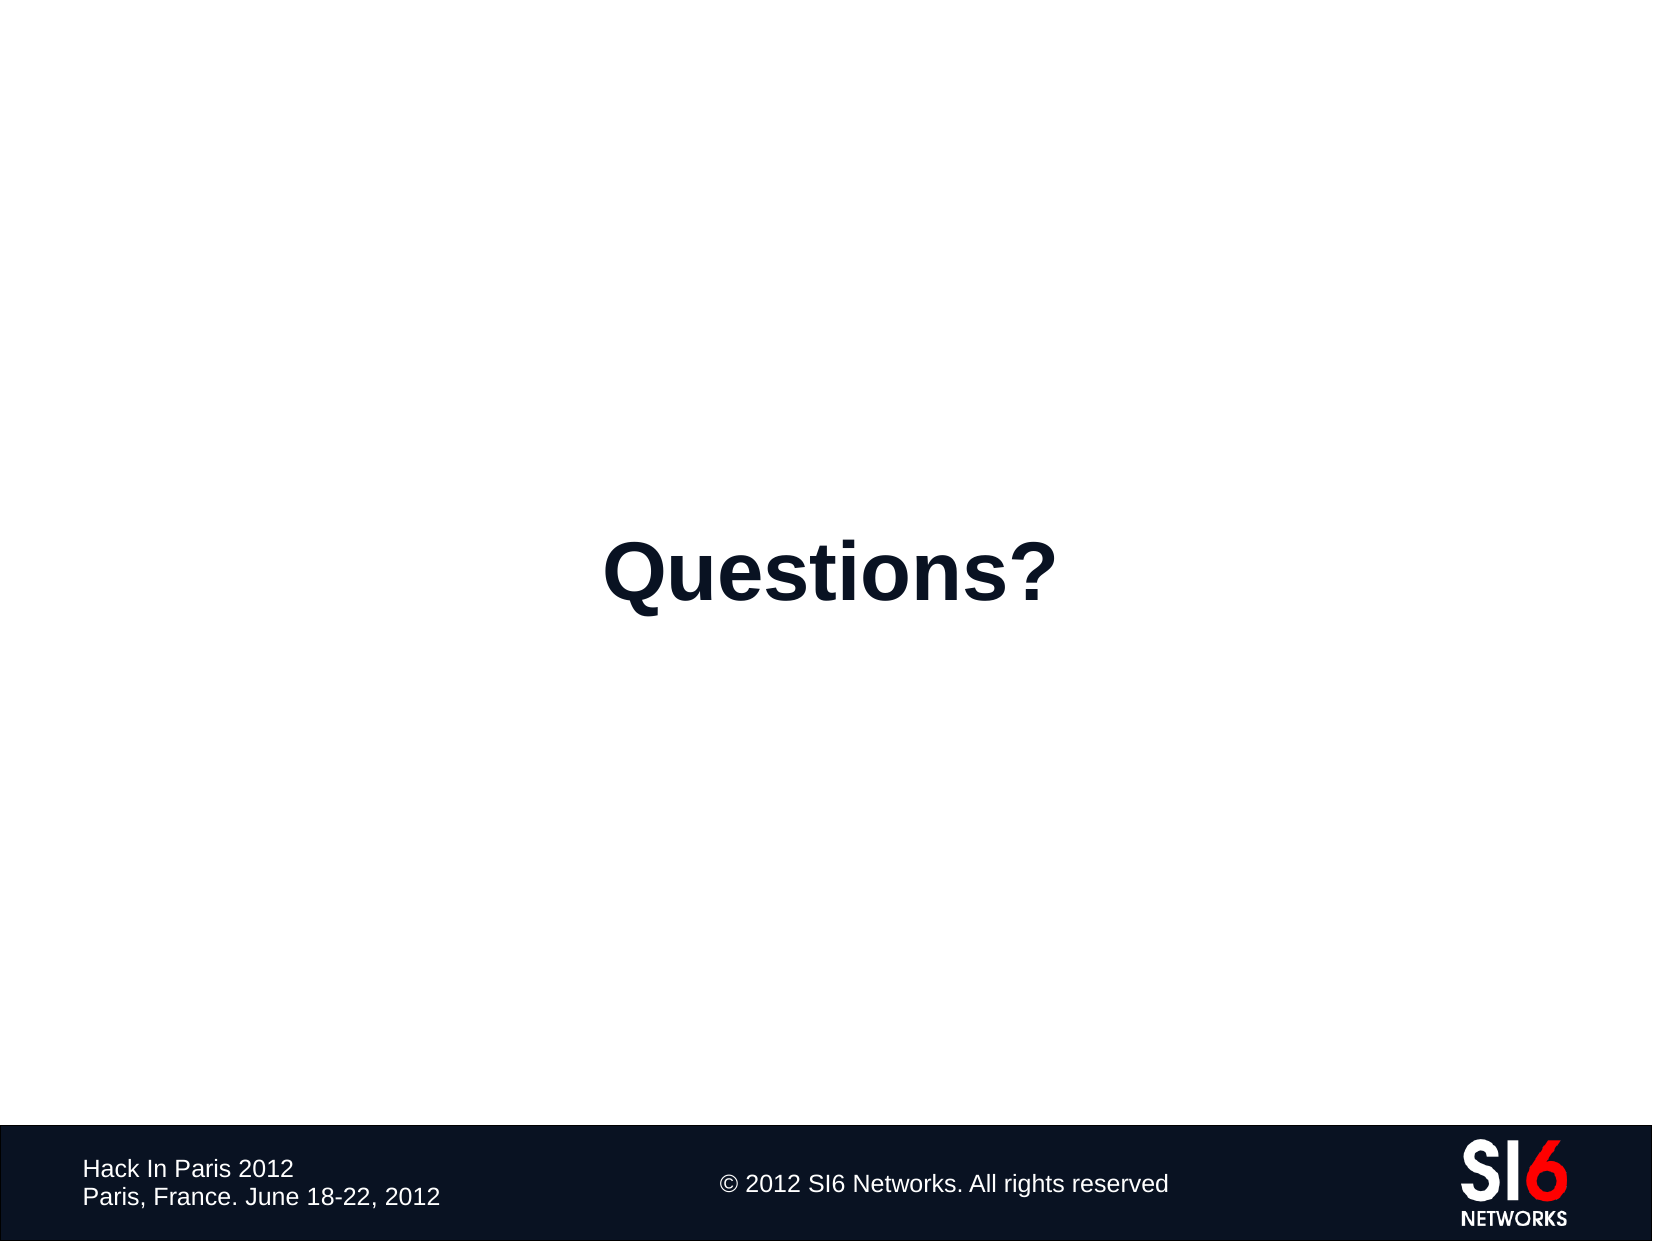

# Questions?
Congreso de Seguridad en Computo 2011
42